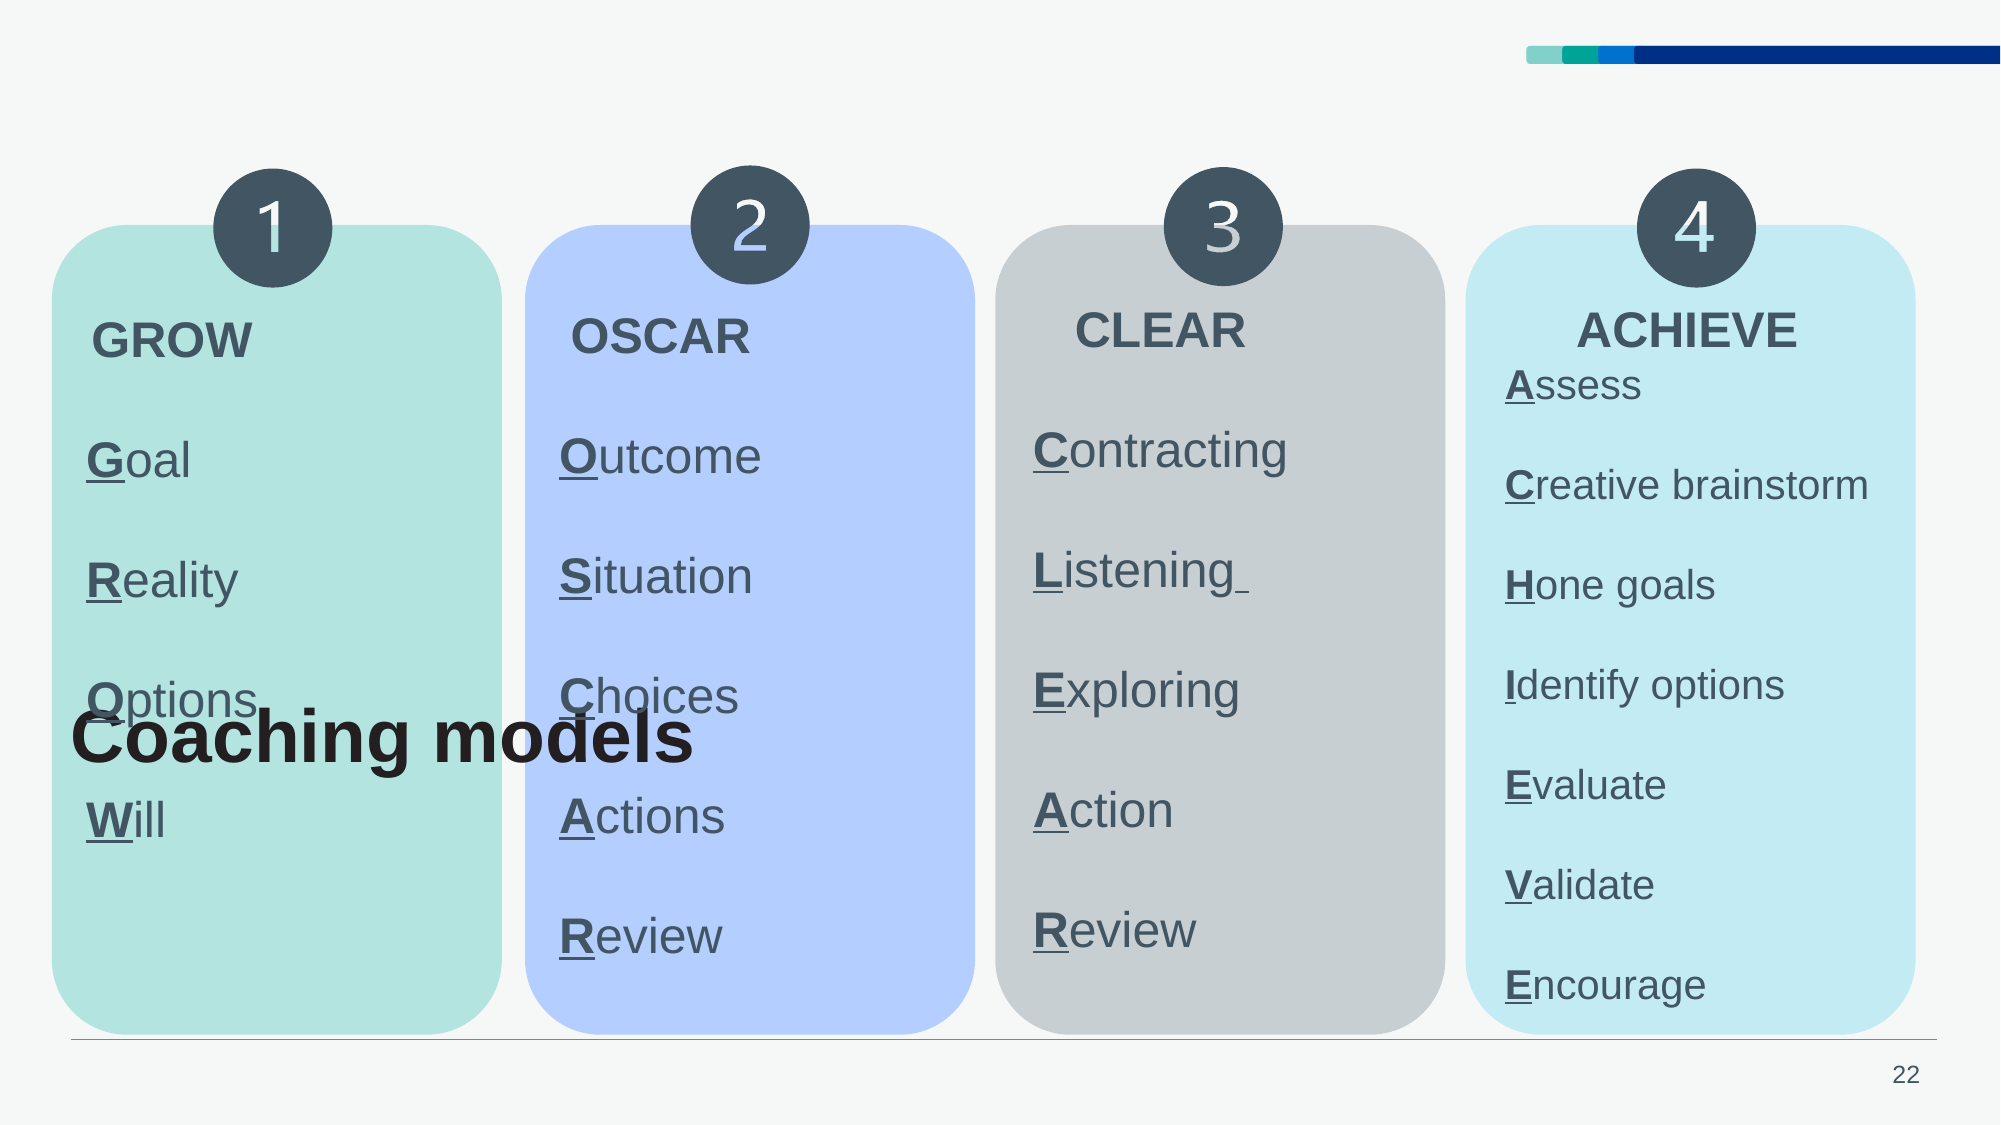

CLEAR
Contracting
Listening
Exploring
Action
Review
ACHIEVE
Assess
Creative brainstorm
Hone goals
Identify options
Evaluate
Validate
Encourage
OSCAR
Outcome
Situation
Choices
Actions
Review
GROW
Goal
Reality
Options
Will
# Coaching models